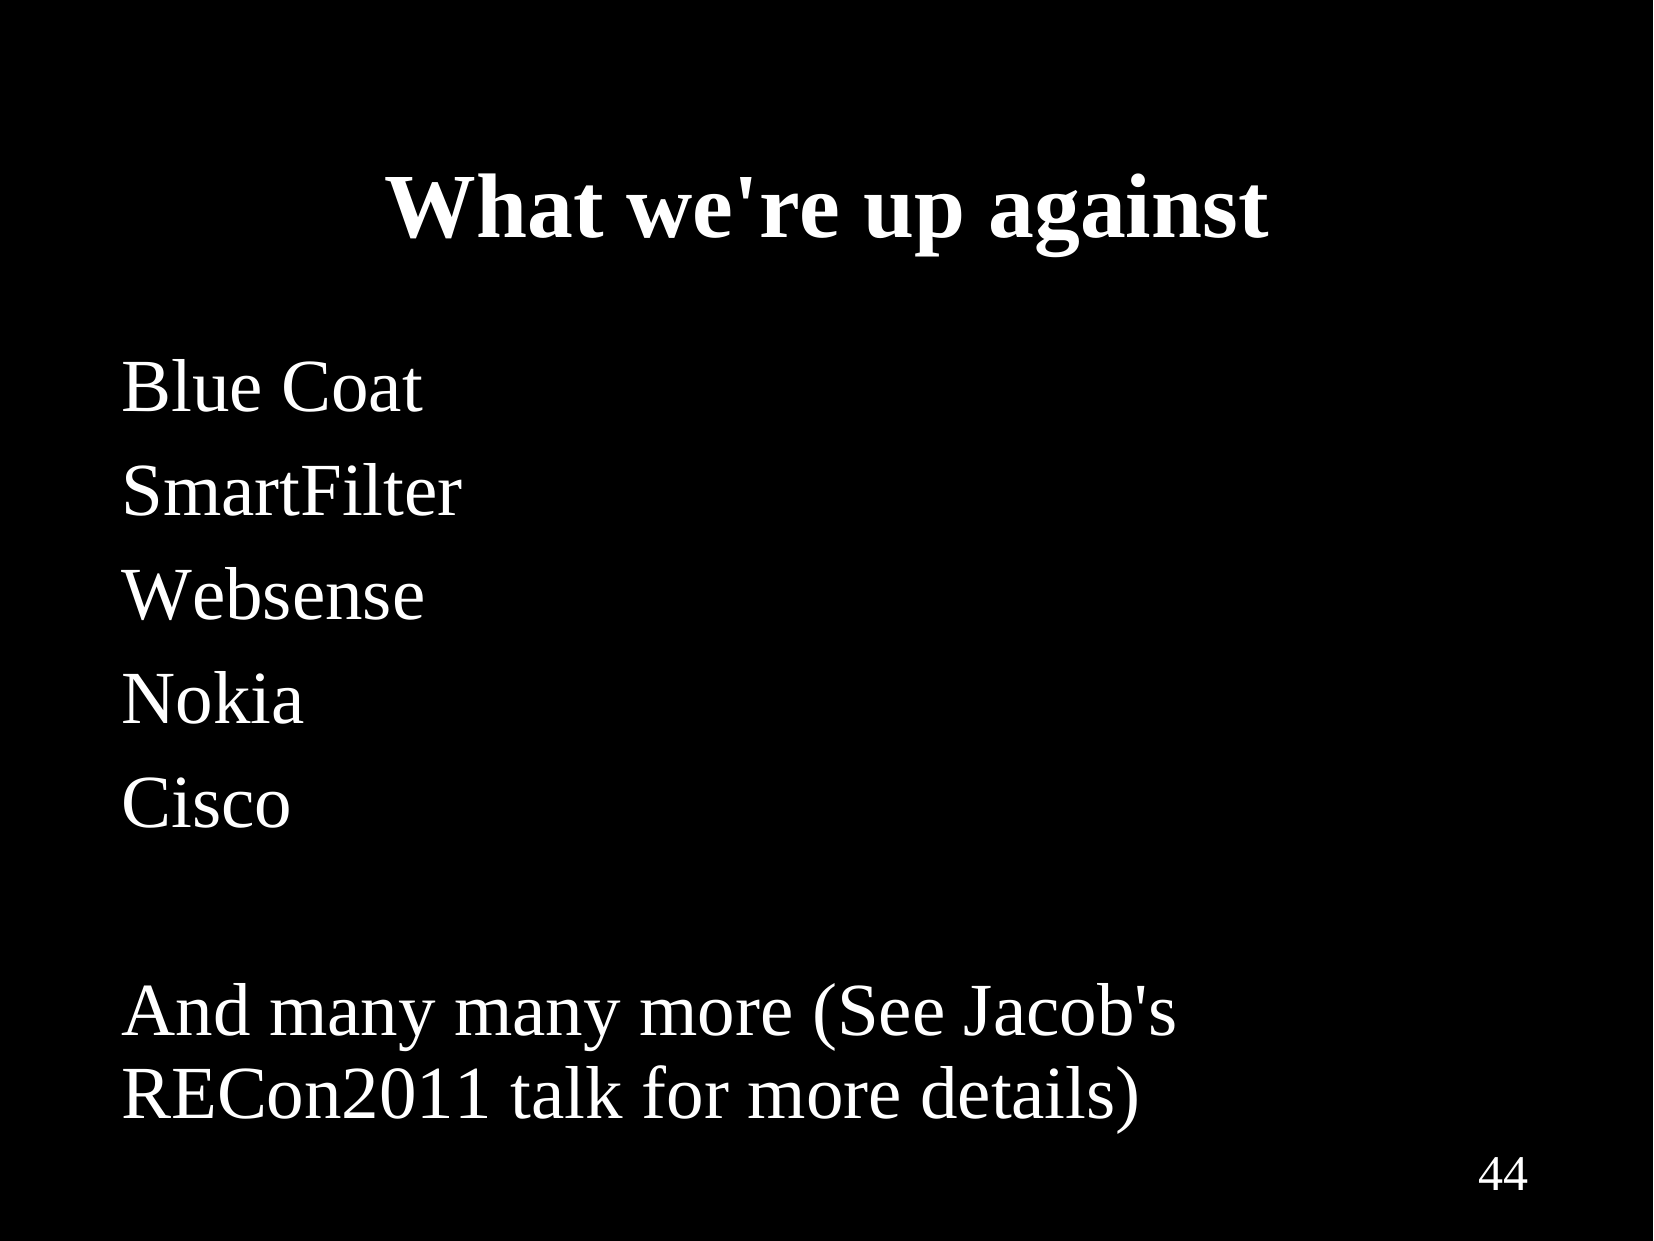

# What we're up against
Blue Coat
SmartFilter
Websense
Nokia
Cisco
And many many more (See Jacob's RECon2011 talk for more details)